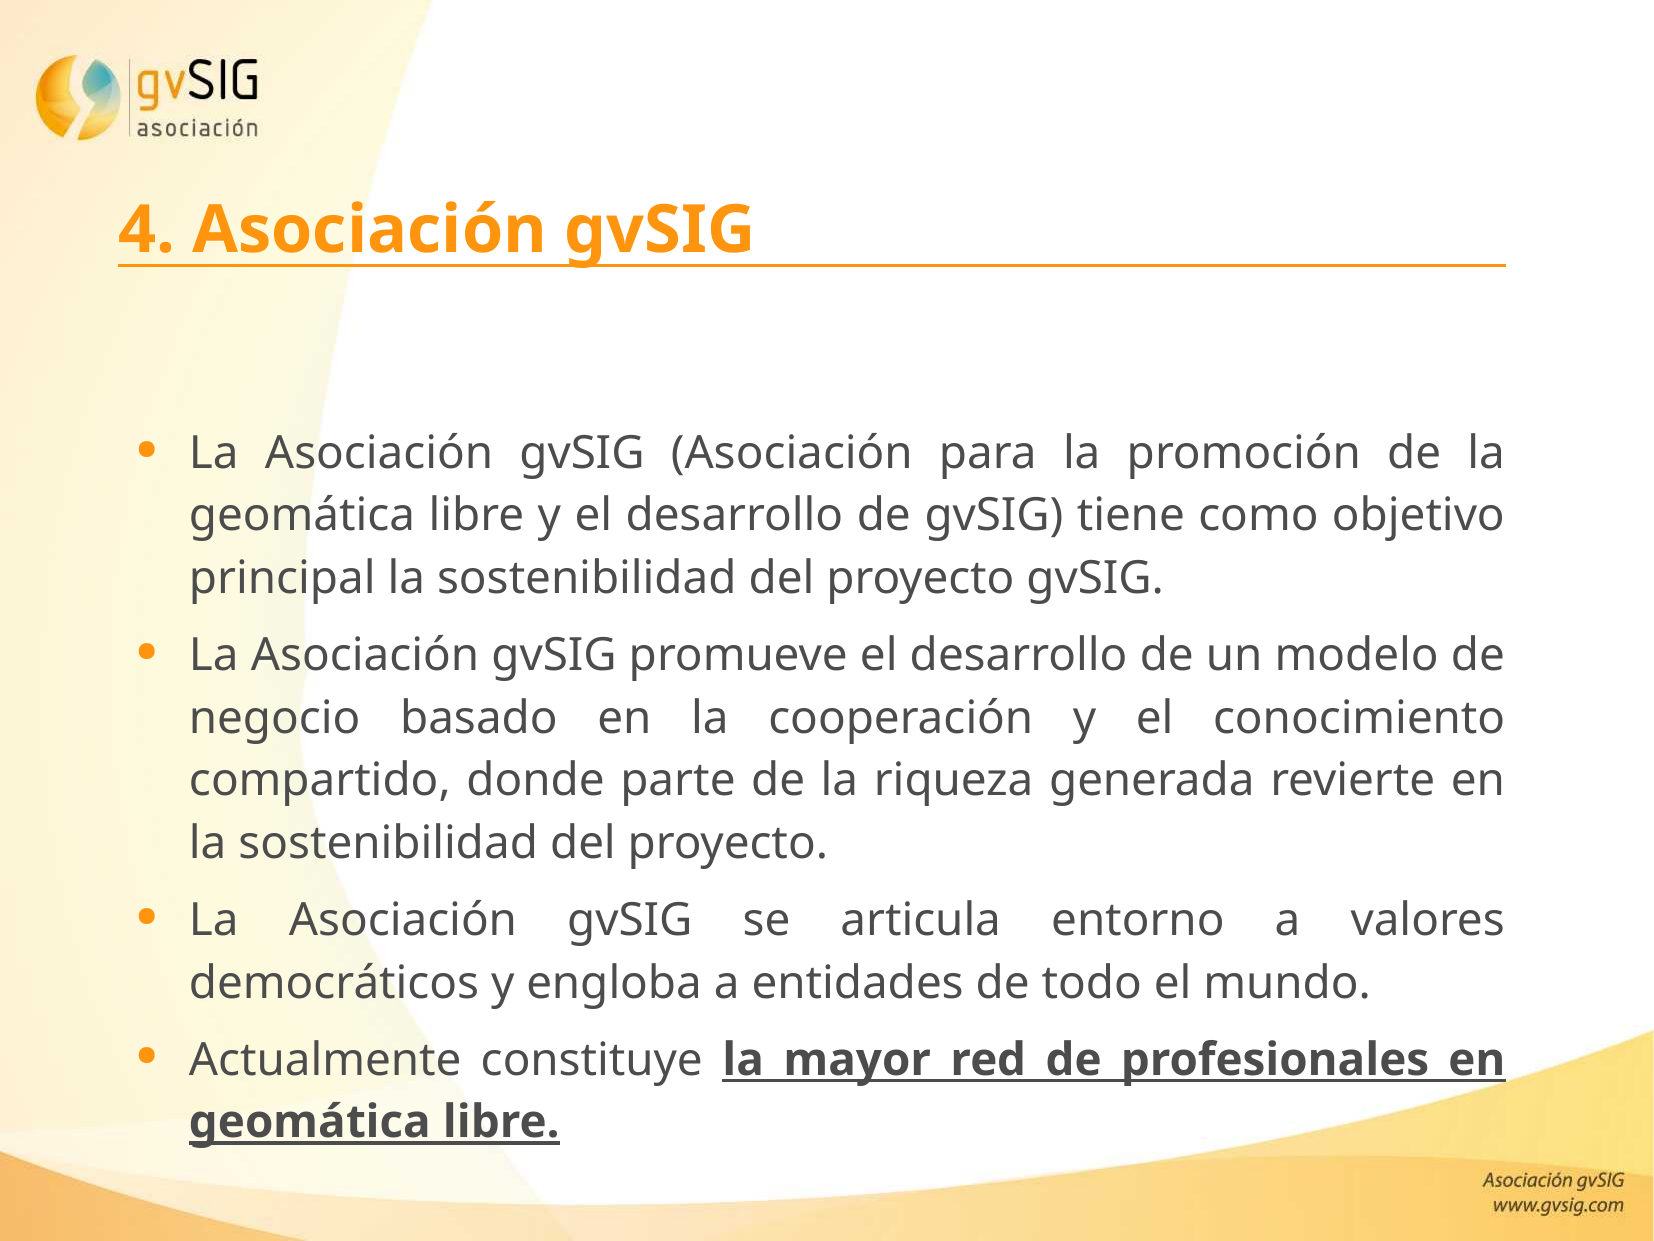

# 4. Asociación gvSIG
La Asociación gvSIG (Asociación para la promoción de la geomática libre y el desarrollo de gvSIG) tiene como objetivo principal la sostenibilidad del proyecto gvSIG.
La Asociación gvSIG promueve el desarrollo de un modelo de negocio basado en la cooperación y el conocimiento compartido, donde parte de la riqueza generada revierte en la sostenibilidad del proyecto.
La Asociación gvSIG se articula entorno a valores democráticos y engloba a entidades de todo el mundo.
Actualmente constituye la mayor red de profesionales en geomática libre.